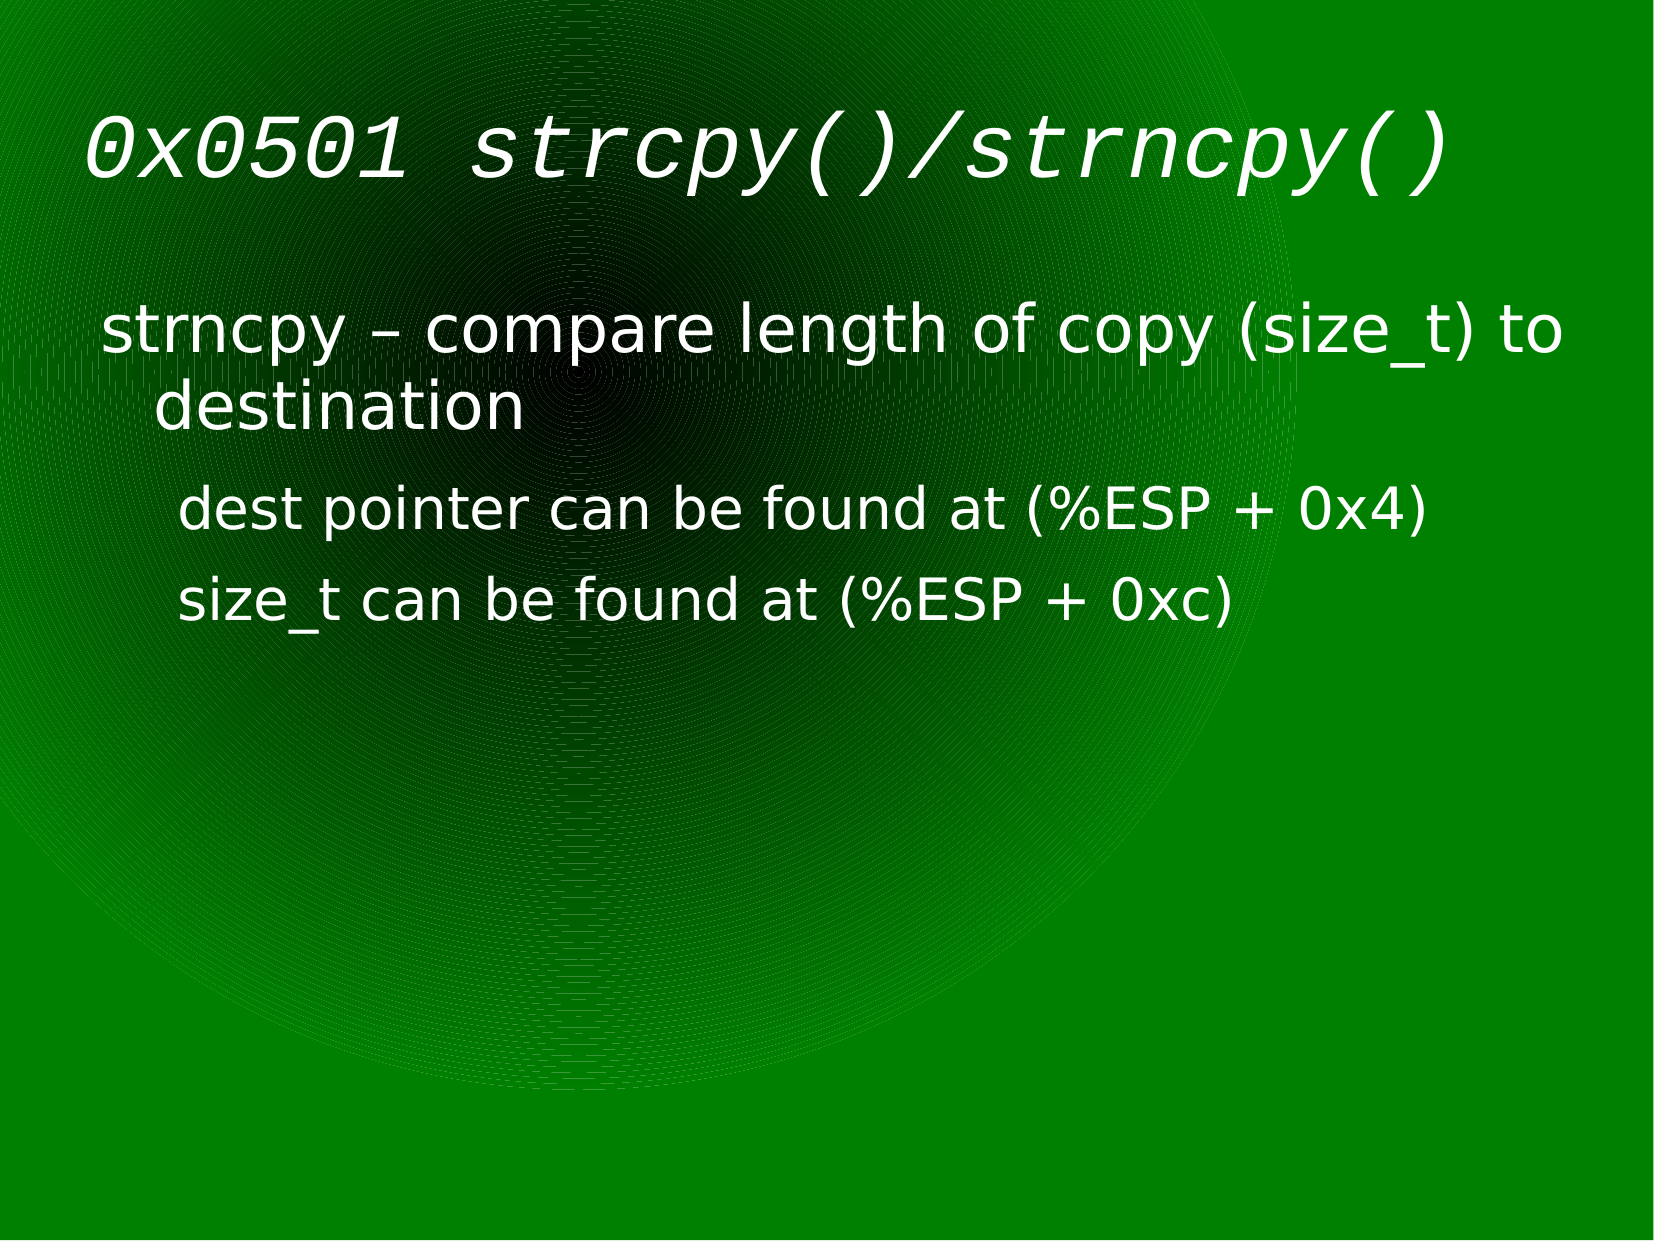

# 0x0501 strcpy()/strncpy()
strncpy – compare length of copy (size_t) to destination
dest pointer can be found at (%ESP + 0x4)
size_t can be found at (%ESP + 0xc)